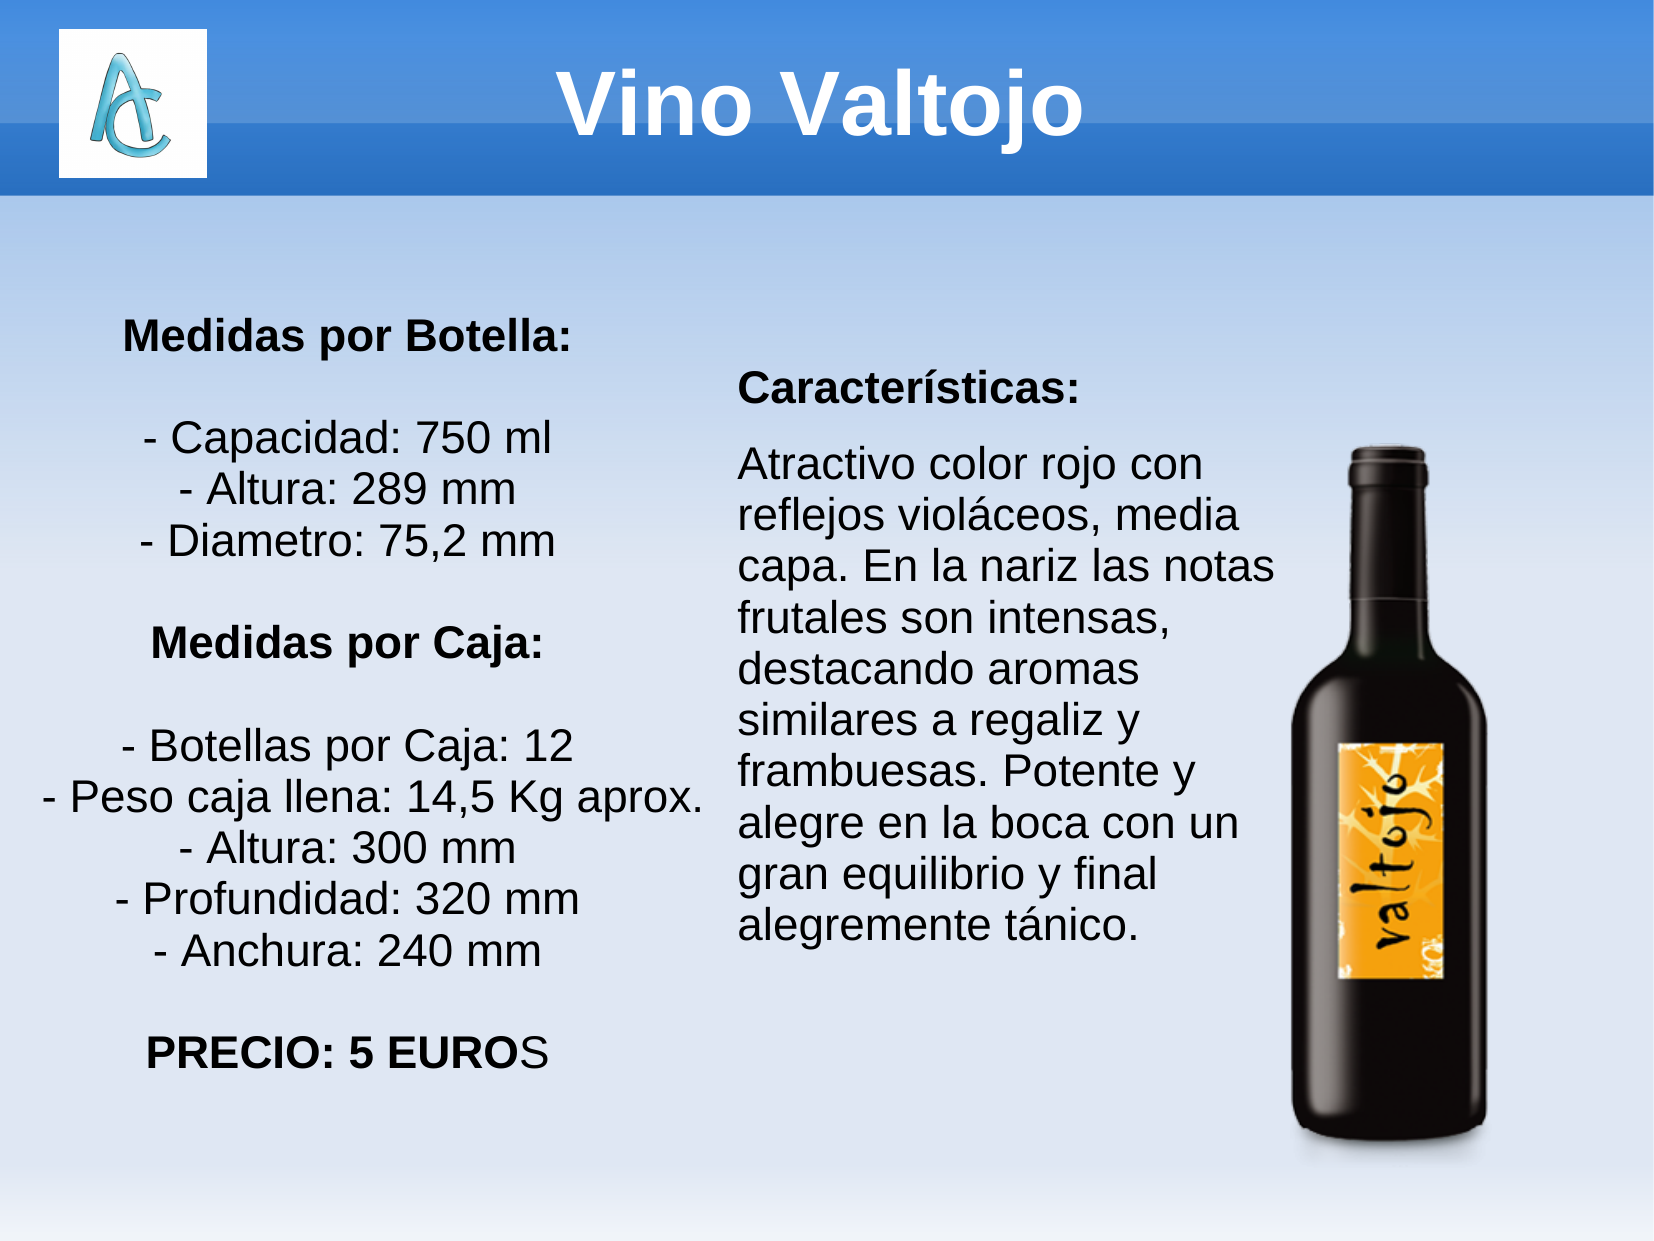

# Vino Valtojo
Medidas por Botella:
- Capacidad: 750 ml
- Altura: 289 mm
- Diametro: 75,2 mm
Medidas por Caja:
- Botellas por Caja: 12
 - Peso caja llena: 14,5 Kg aprox.
- Altura: 300 mm
- Profundidad: 320 mm
- Anchura: 240 mm
PRECIO: 5 EUROS
Características:
Atractivo color rojo con reflejos violáceos, media capa. En la nariz las notas frutales son intensas, destacando aromas similares a regaliz y frambuesas. Potente y alegre en la boca con un gran equilibrio y final alegremente tánico.